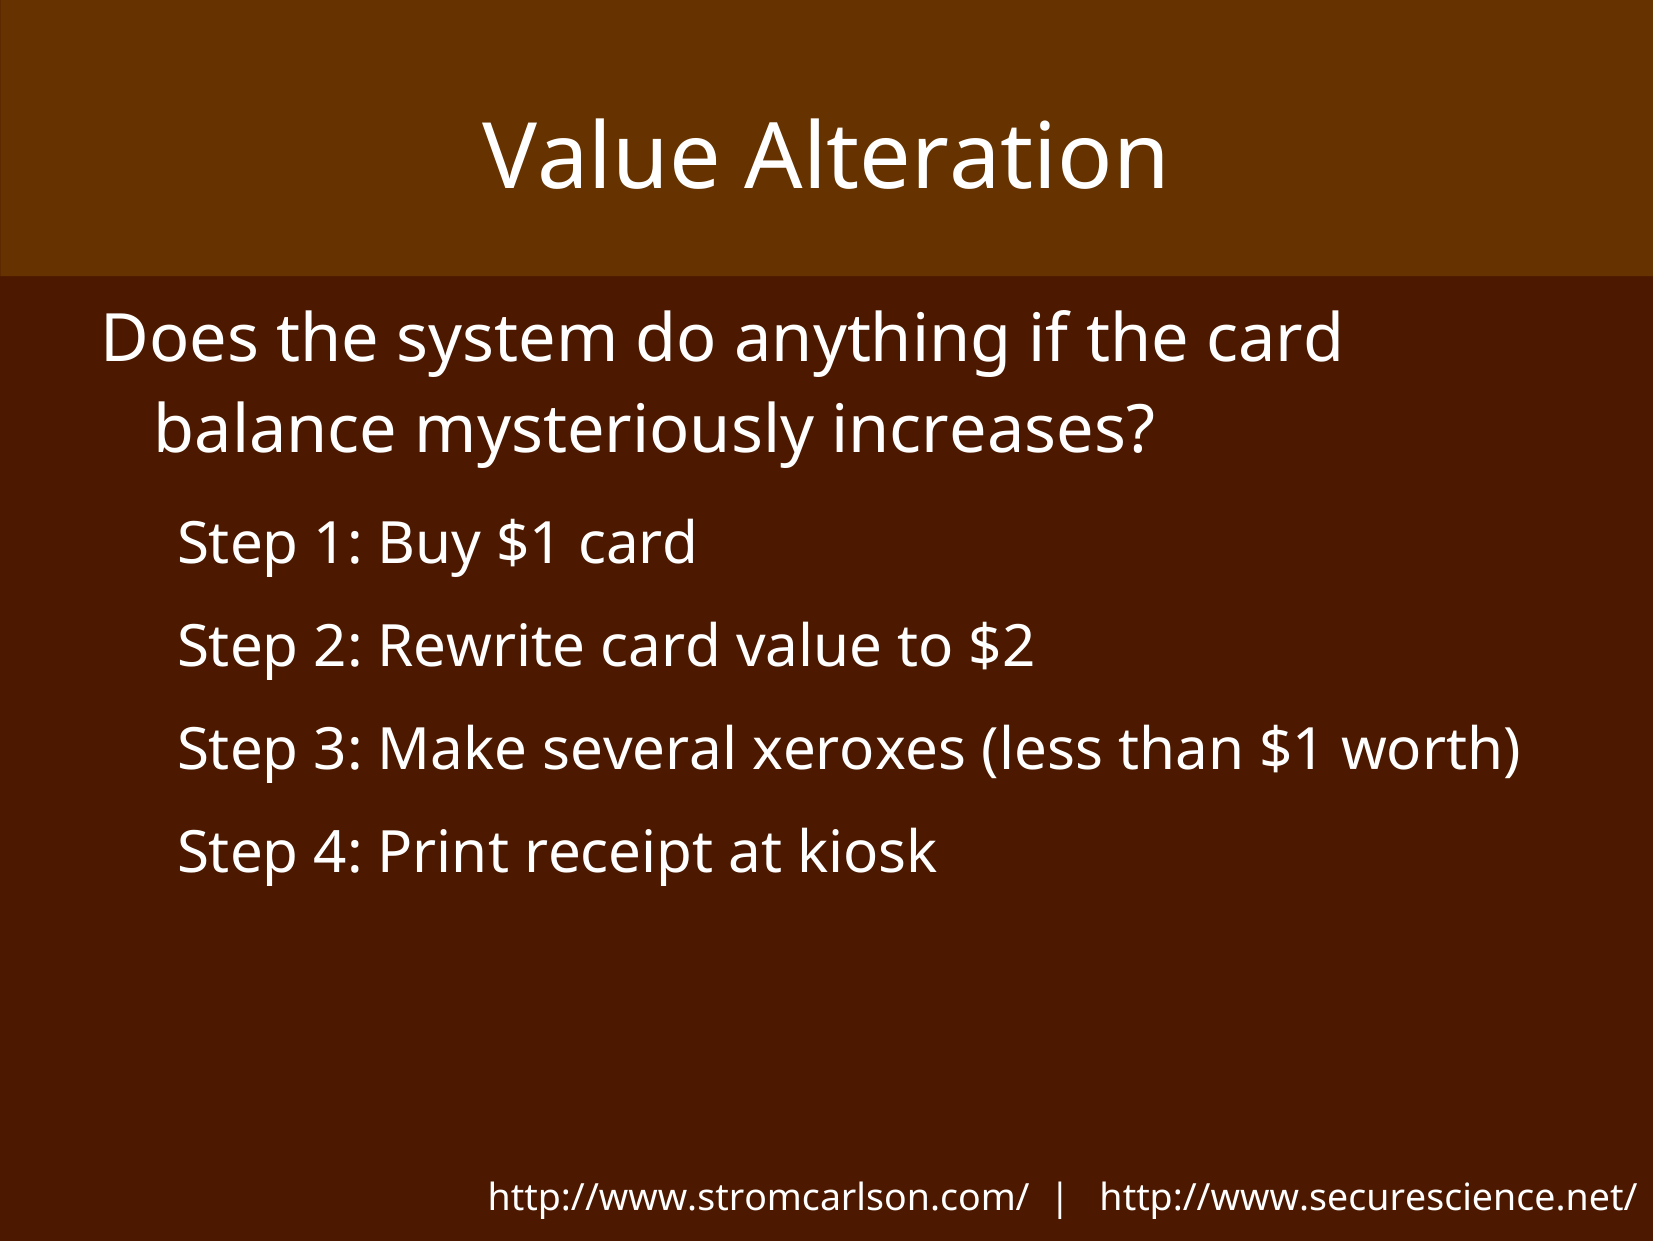

# Value Alteration
Does the system do anything if the card balance mysteriously increases?
Step 1: Buy $1 card
Step 2: Rewrite card value to $2
Step 3: Make several xeroxes (less than $1 worth)
Step 4: Print receipt at kiosk